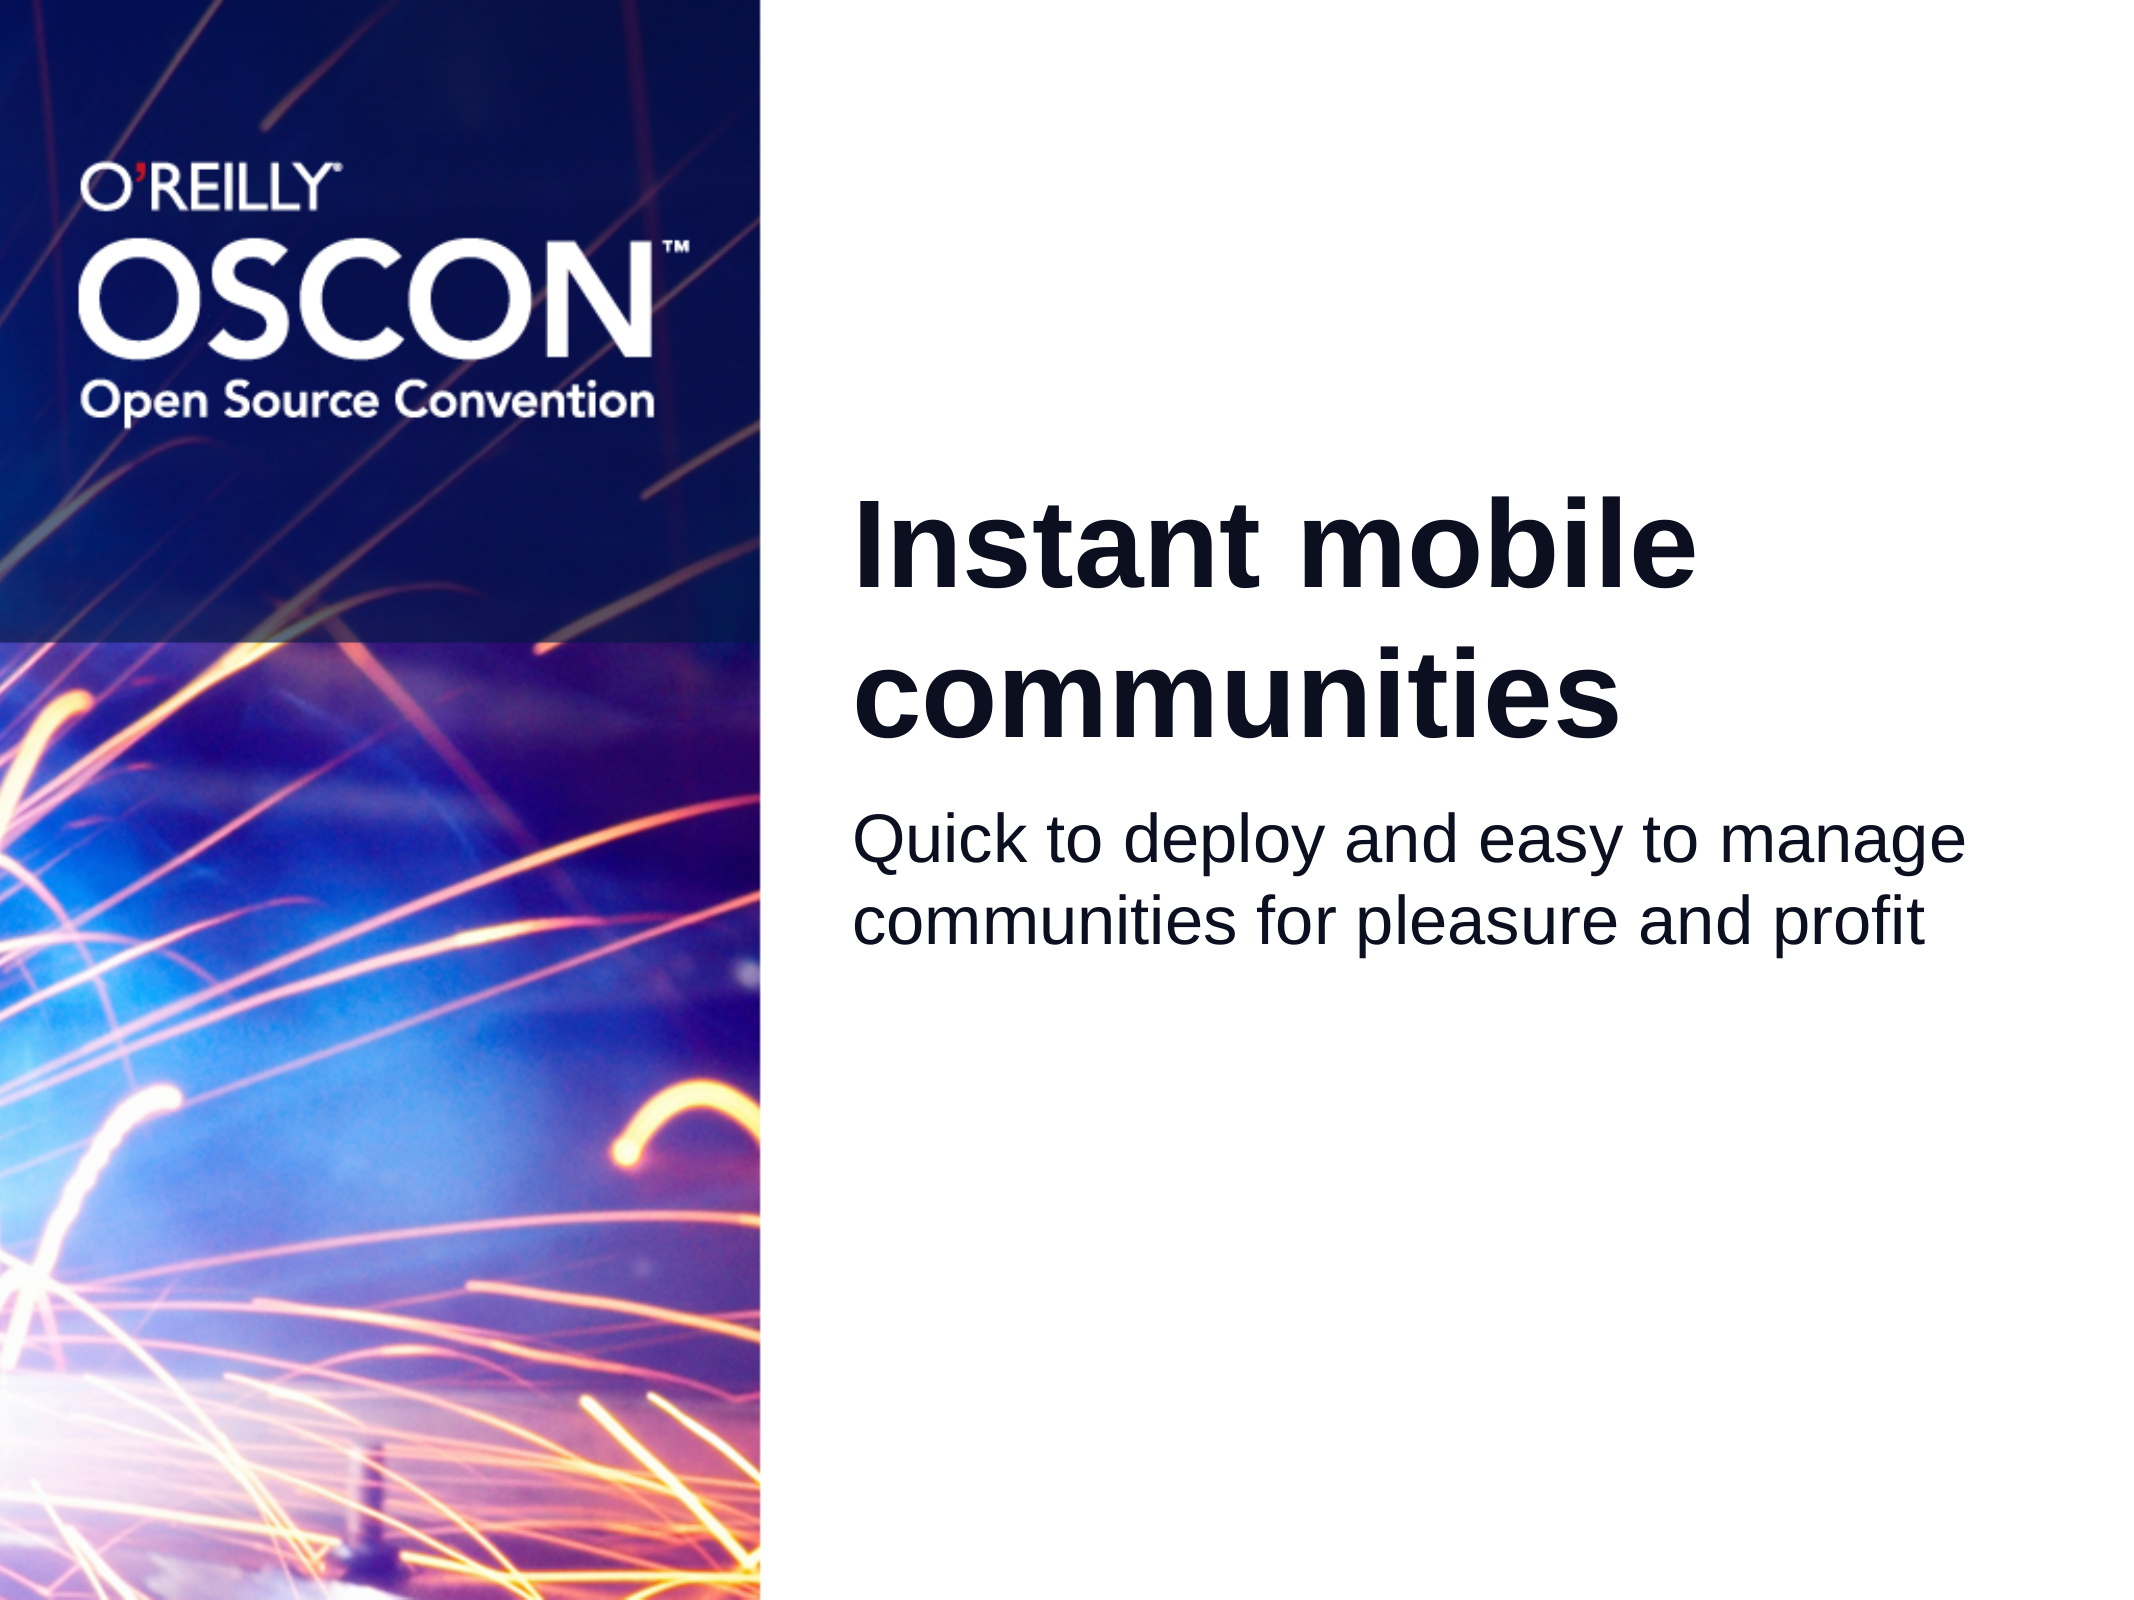

# Instant mobile communities
Quick to deploy and easy to manage communities for pleasure and profit